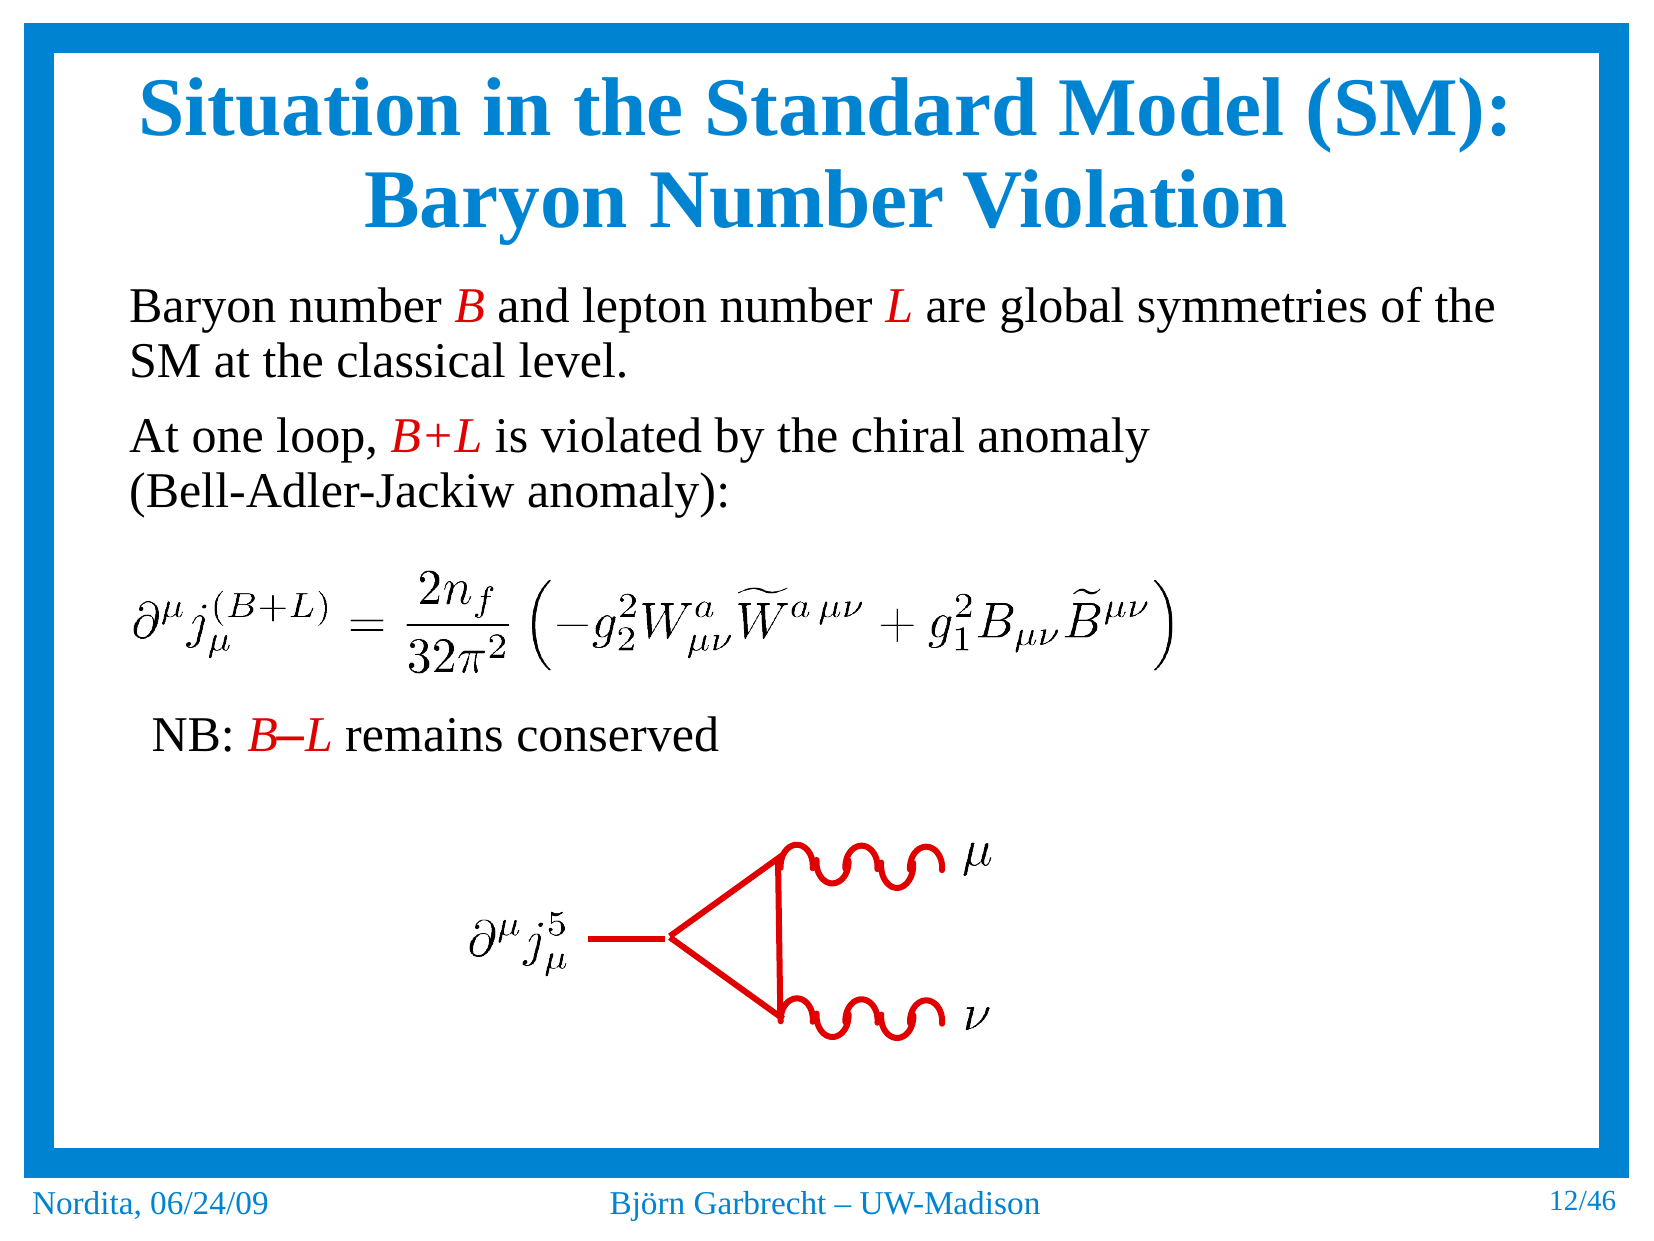

# Situation in the Standard Model (SM): Baryon Number Violation
Baryon number B and lepton number L are global symmetries of the
SM at the classical level.
At one loop, B+L is violated by the chiral anomaly
(Bell-Adler-Jackiw anomaly):
NB: B–L remains conserved
Björn Garbrecht – UW-Madison
12